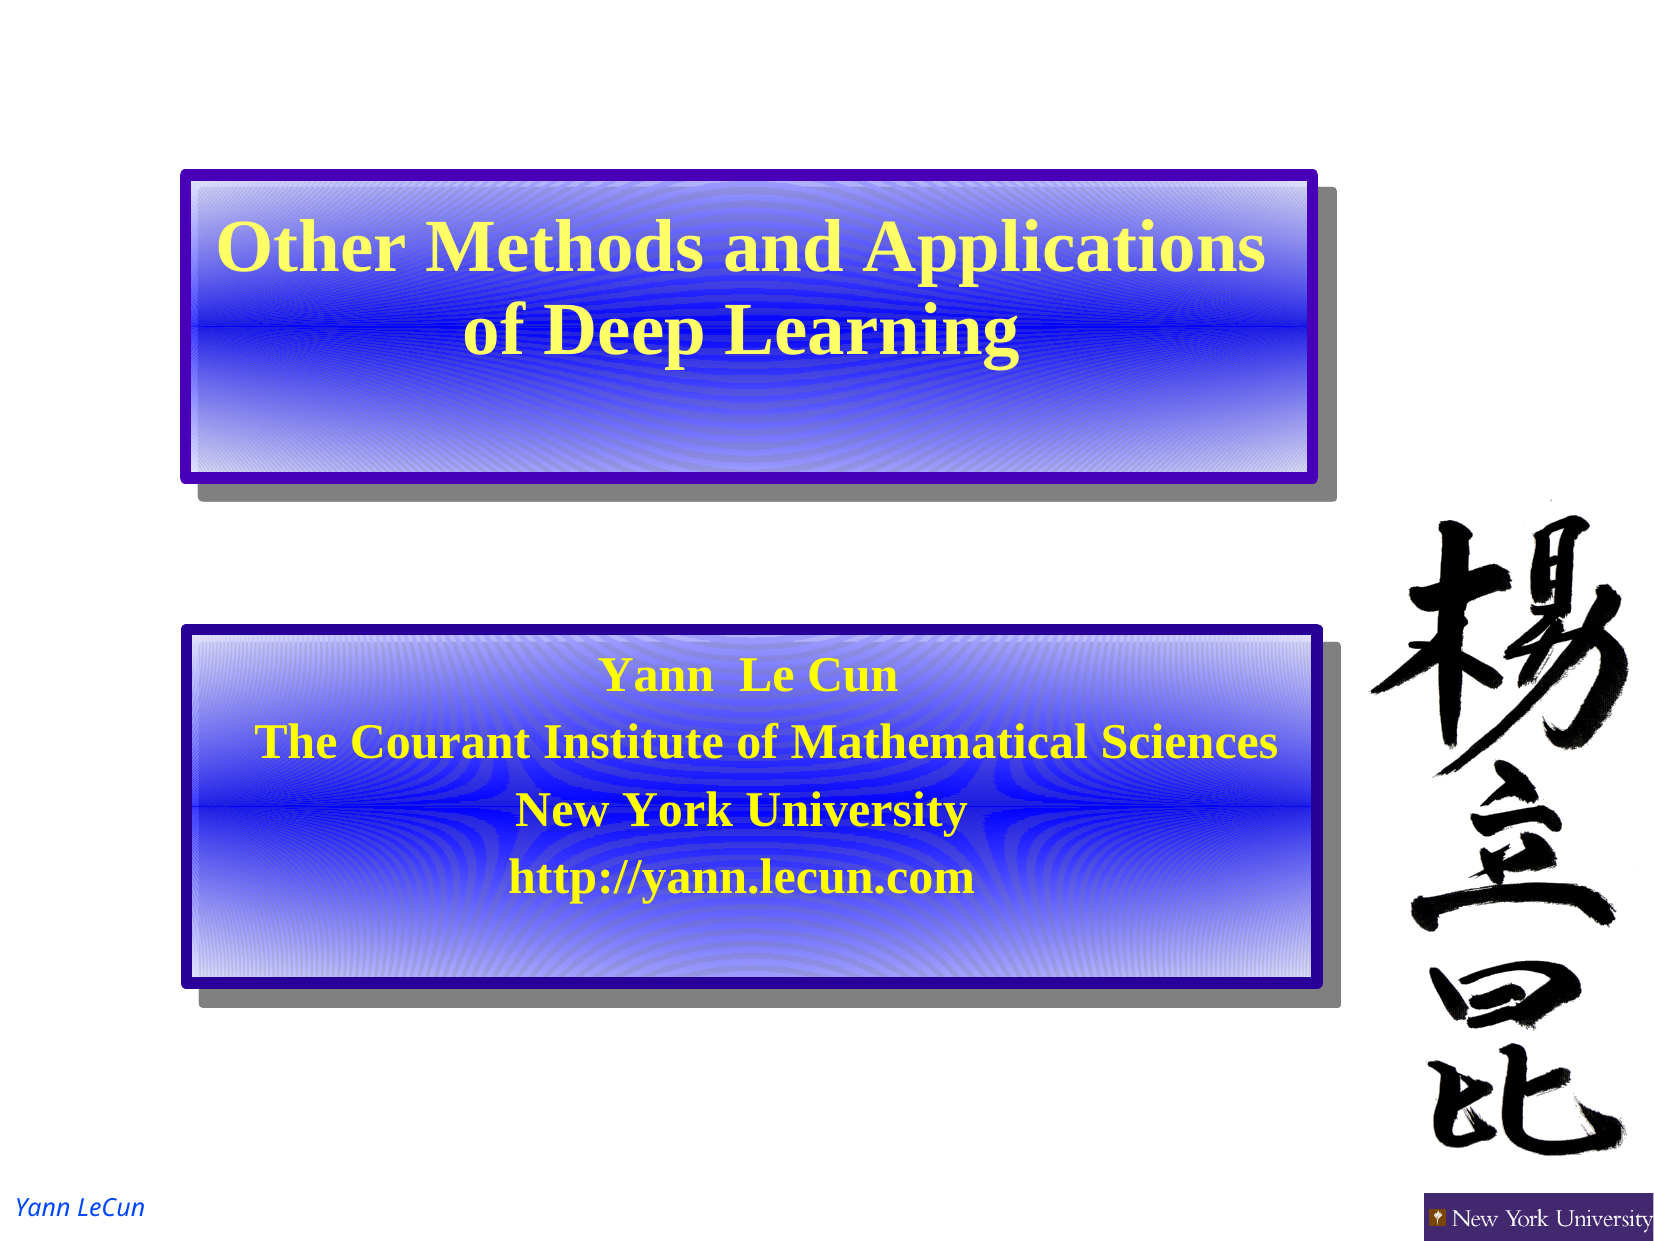

Other Methods and Applications of Deep Learning
 Yann Le Cun
 The Courant Institute of Mathematical Sciences
New York University
http://yann.lecun.com